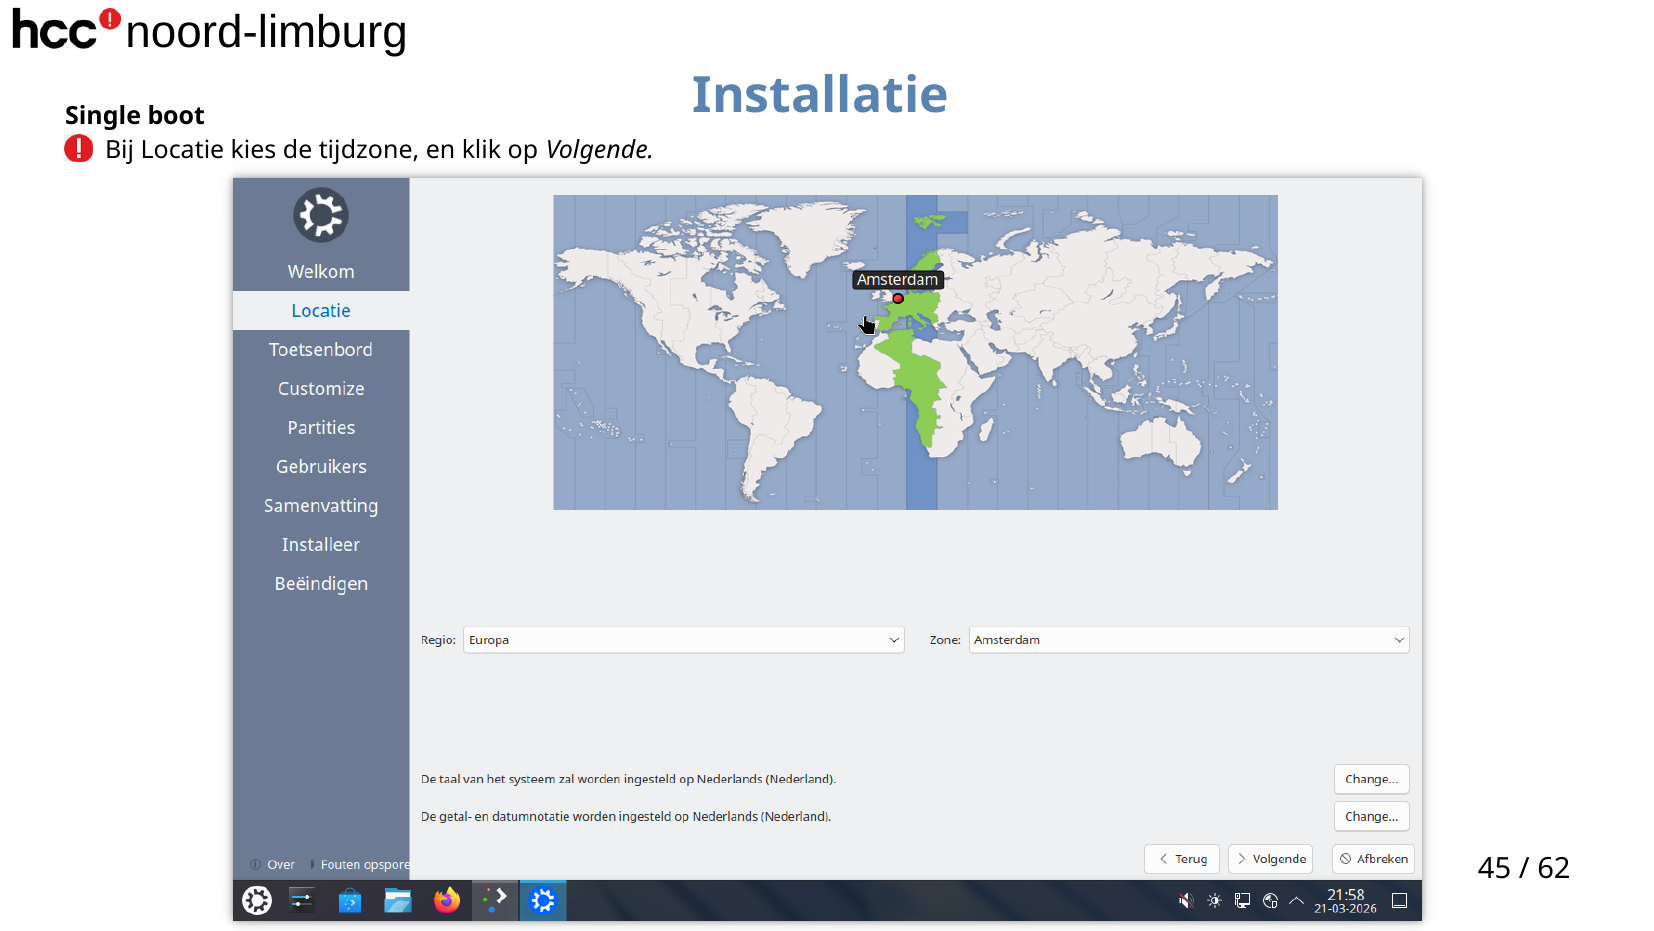

Installatie
# Single boot
 Bij Locatie kies de tijdzone, en klik op Volgende.
45